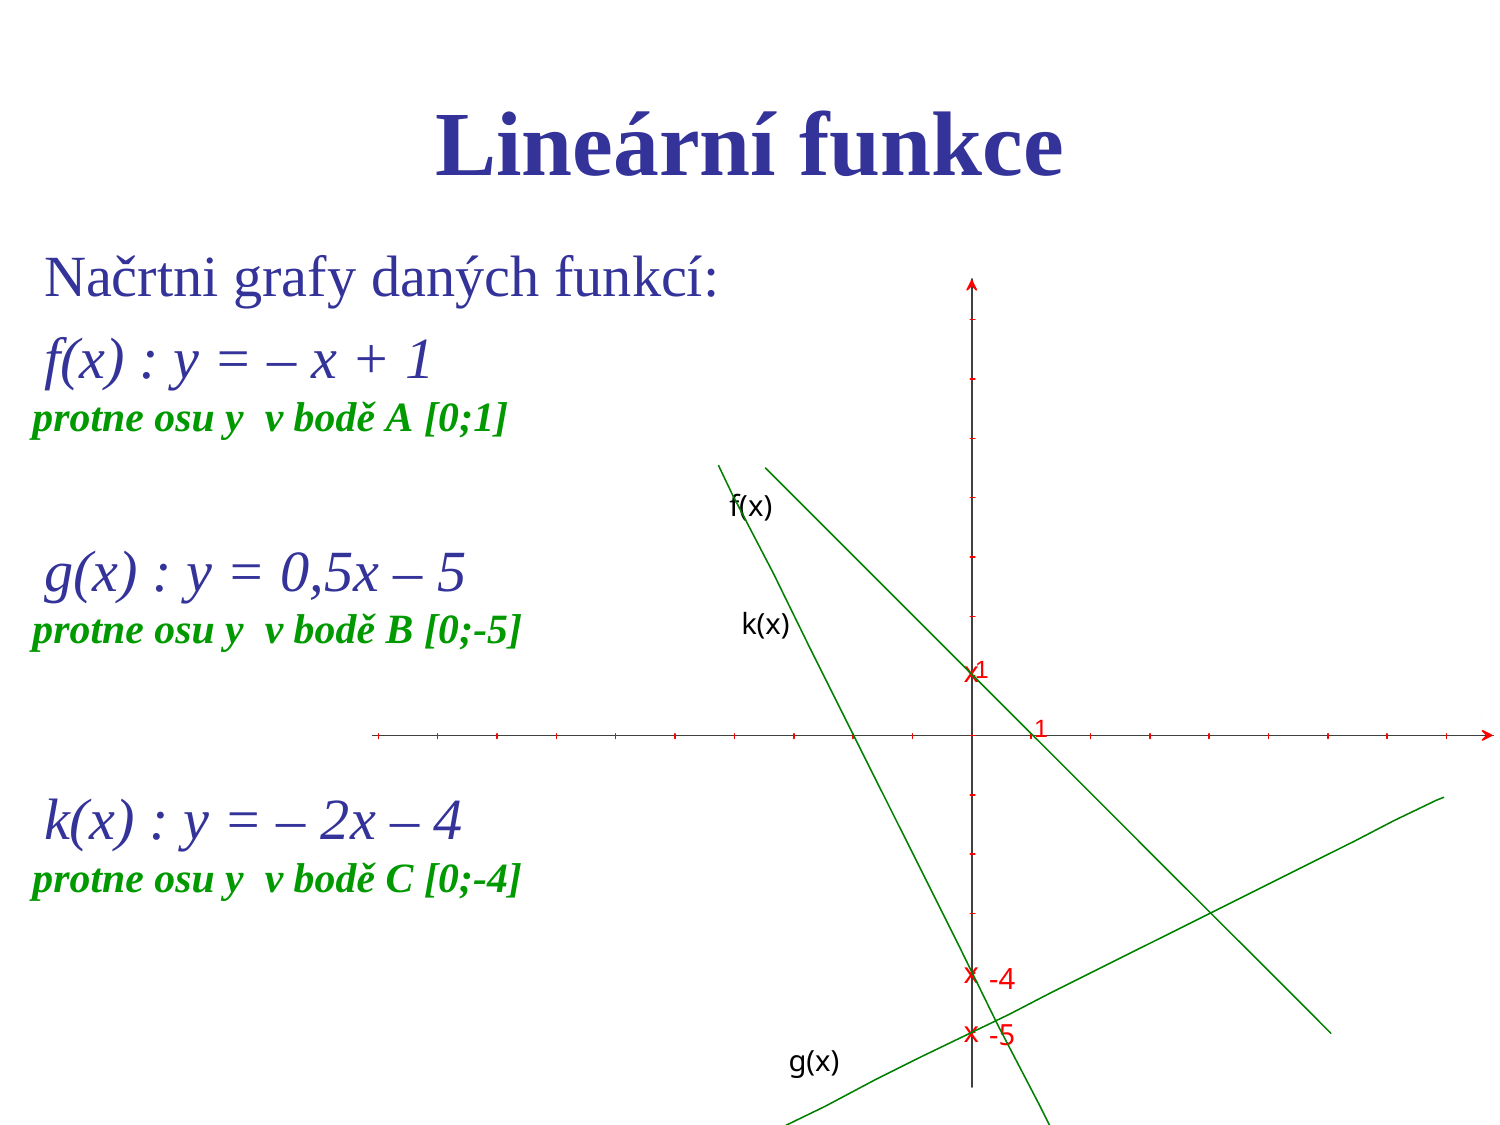

Lineární funkce
Načrtni grafy daných funkcí:
f(x) : y = – x + 1
protne osu y v bodě A [0;1]
f(x)
g(x) : y = 0,5x – 5
protne osu y v bodě B [0;-5]
k(x)
x
k(x) : y = – 2x – 4
protne osu y v bodě C [0;-4]
x
-4
x
-5
g(x)